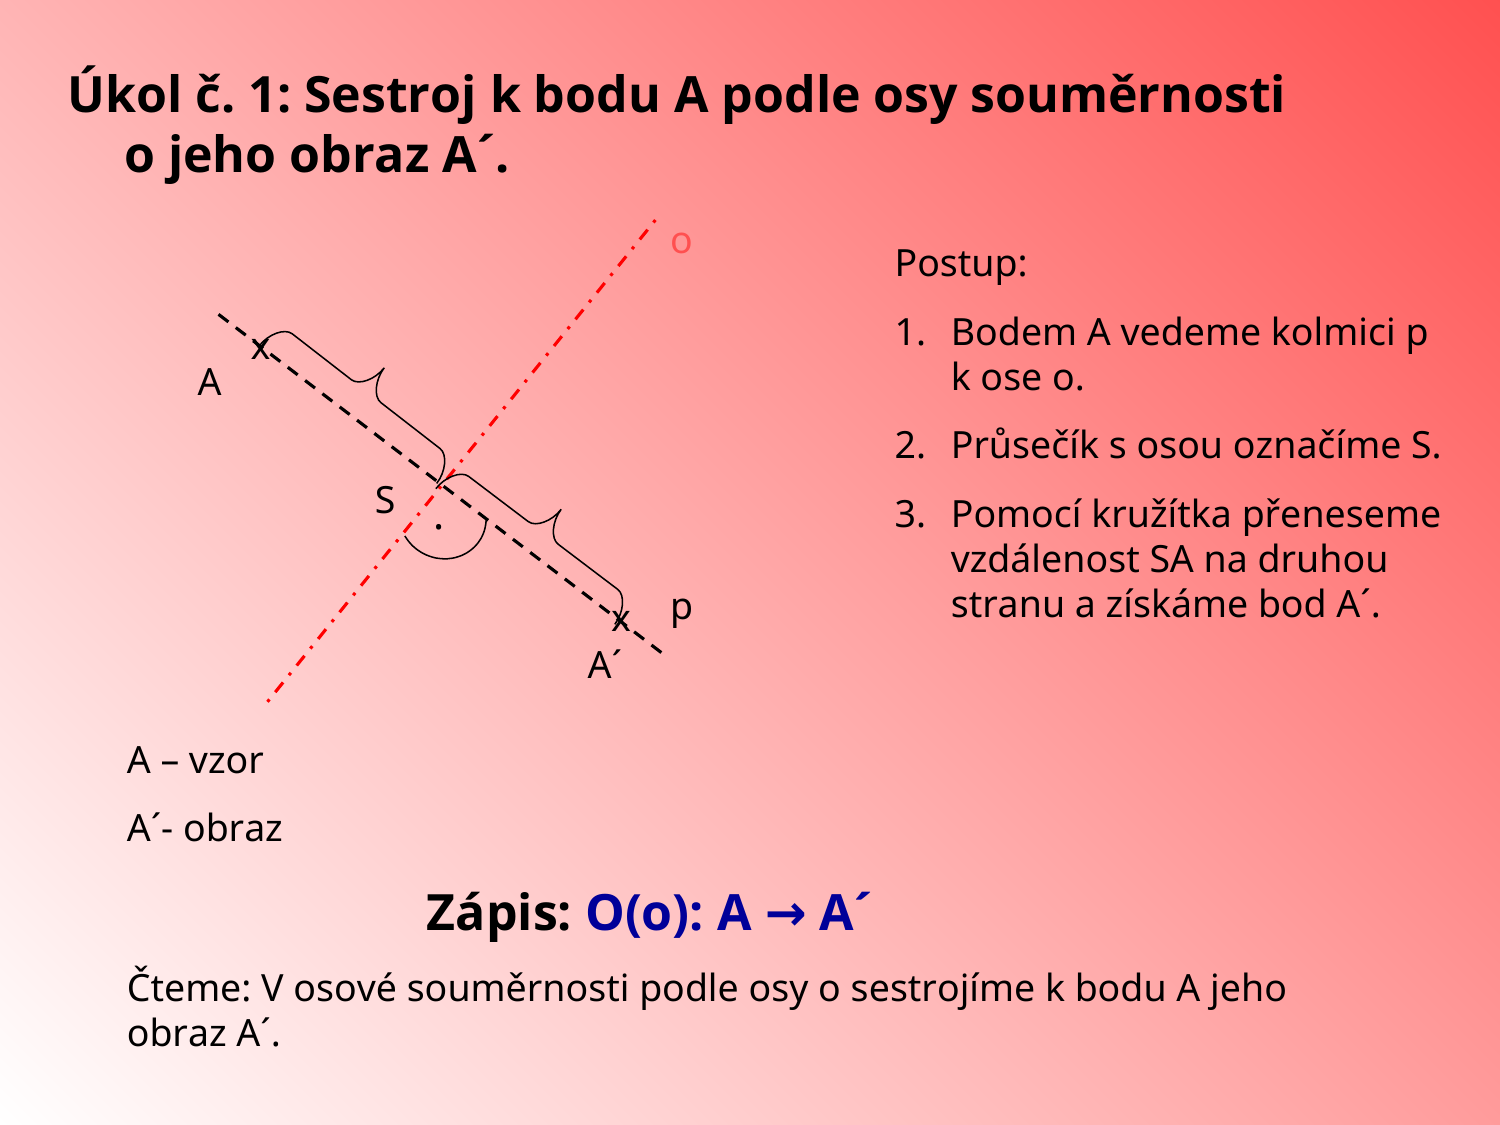

# Úkol č. 1: Sestroj k bodu A podle osy souměrnosti o jeho obraz A´.
o
Postup:
Bodem A vedeme kolmici p
k ose o.
Průsečík s osou označíme S.
Pomocí kružítka přeneseme vzdálenost SA na druhou stranu a získáme bod A´.
x
A
S
.
p
x
A´
A – vzor
A´- obraz
		Zápis: O(o): A → A´
Čteme: V osové souměrnosti podle osy o sestrojíme k bodu A jeho obraz A´.